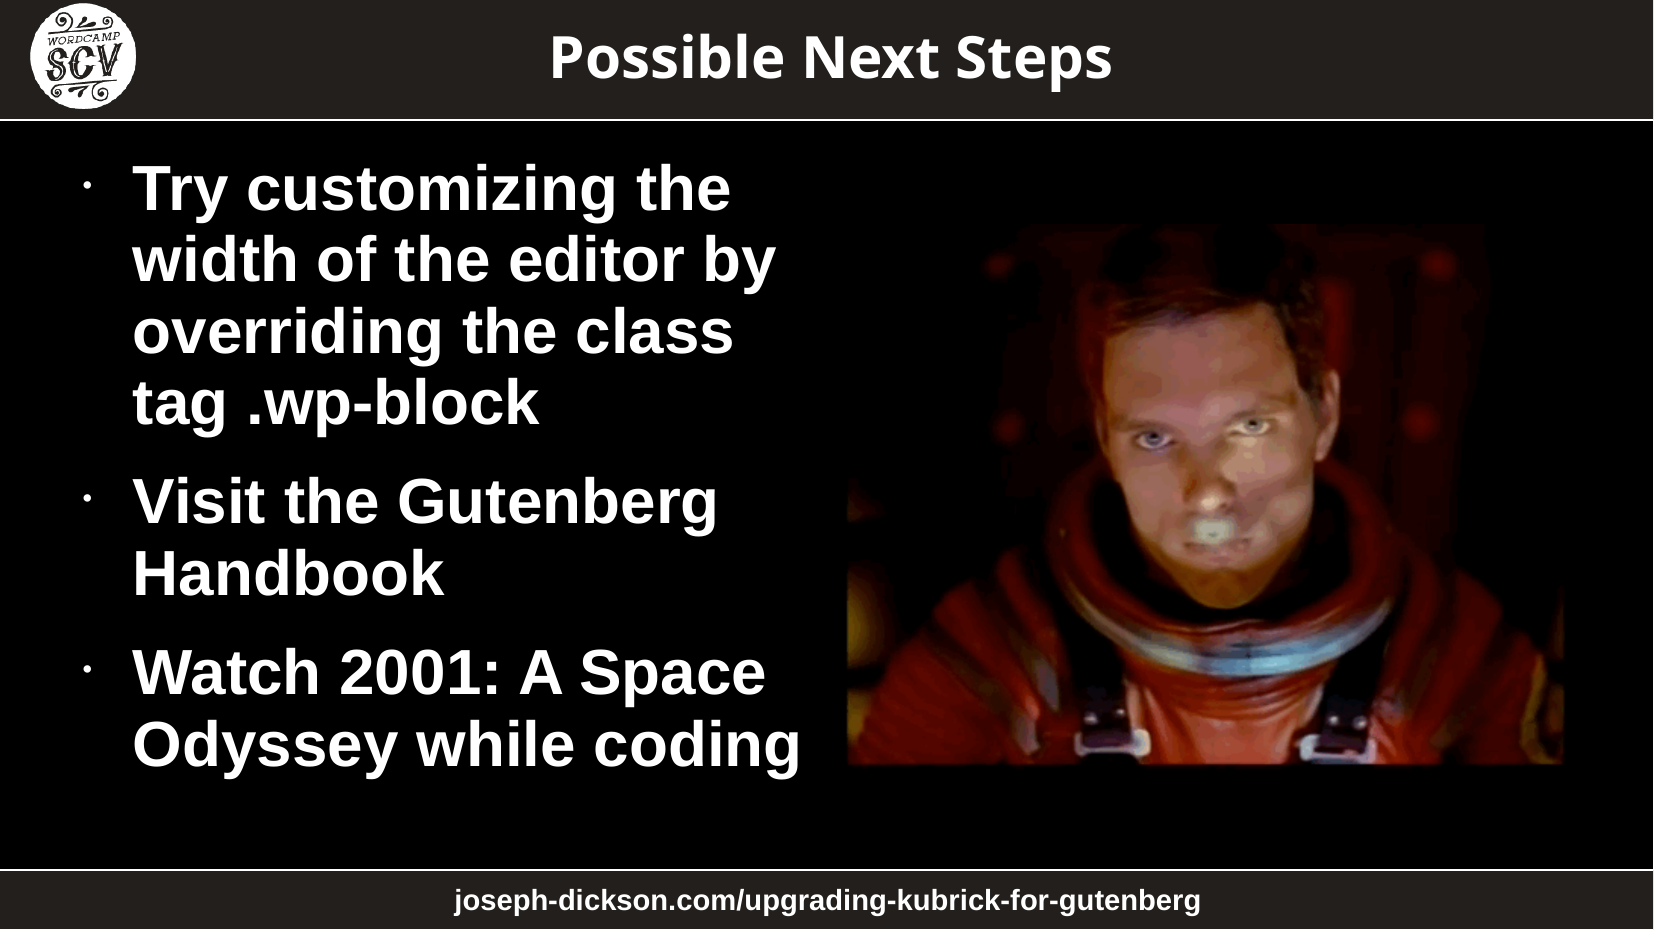

# Possible Next Steps
Try customizing the width of the editor by overriding the class tag .wp-block
Visit the Gutenberg Handbook
Watch 2001: A Space Odyssey while coding